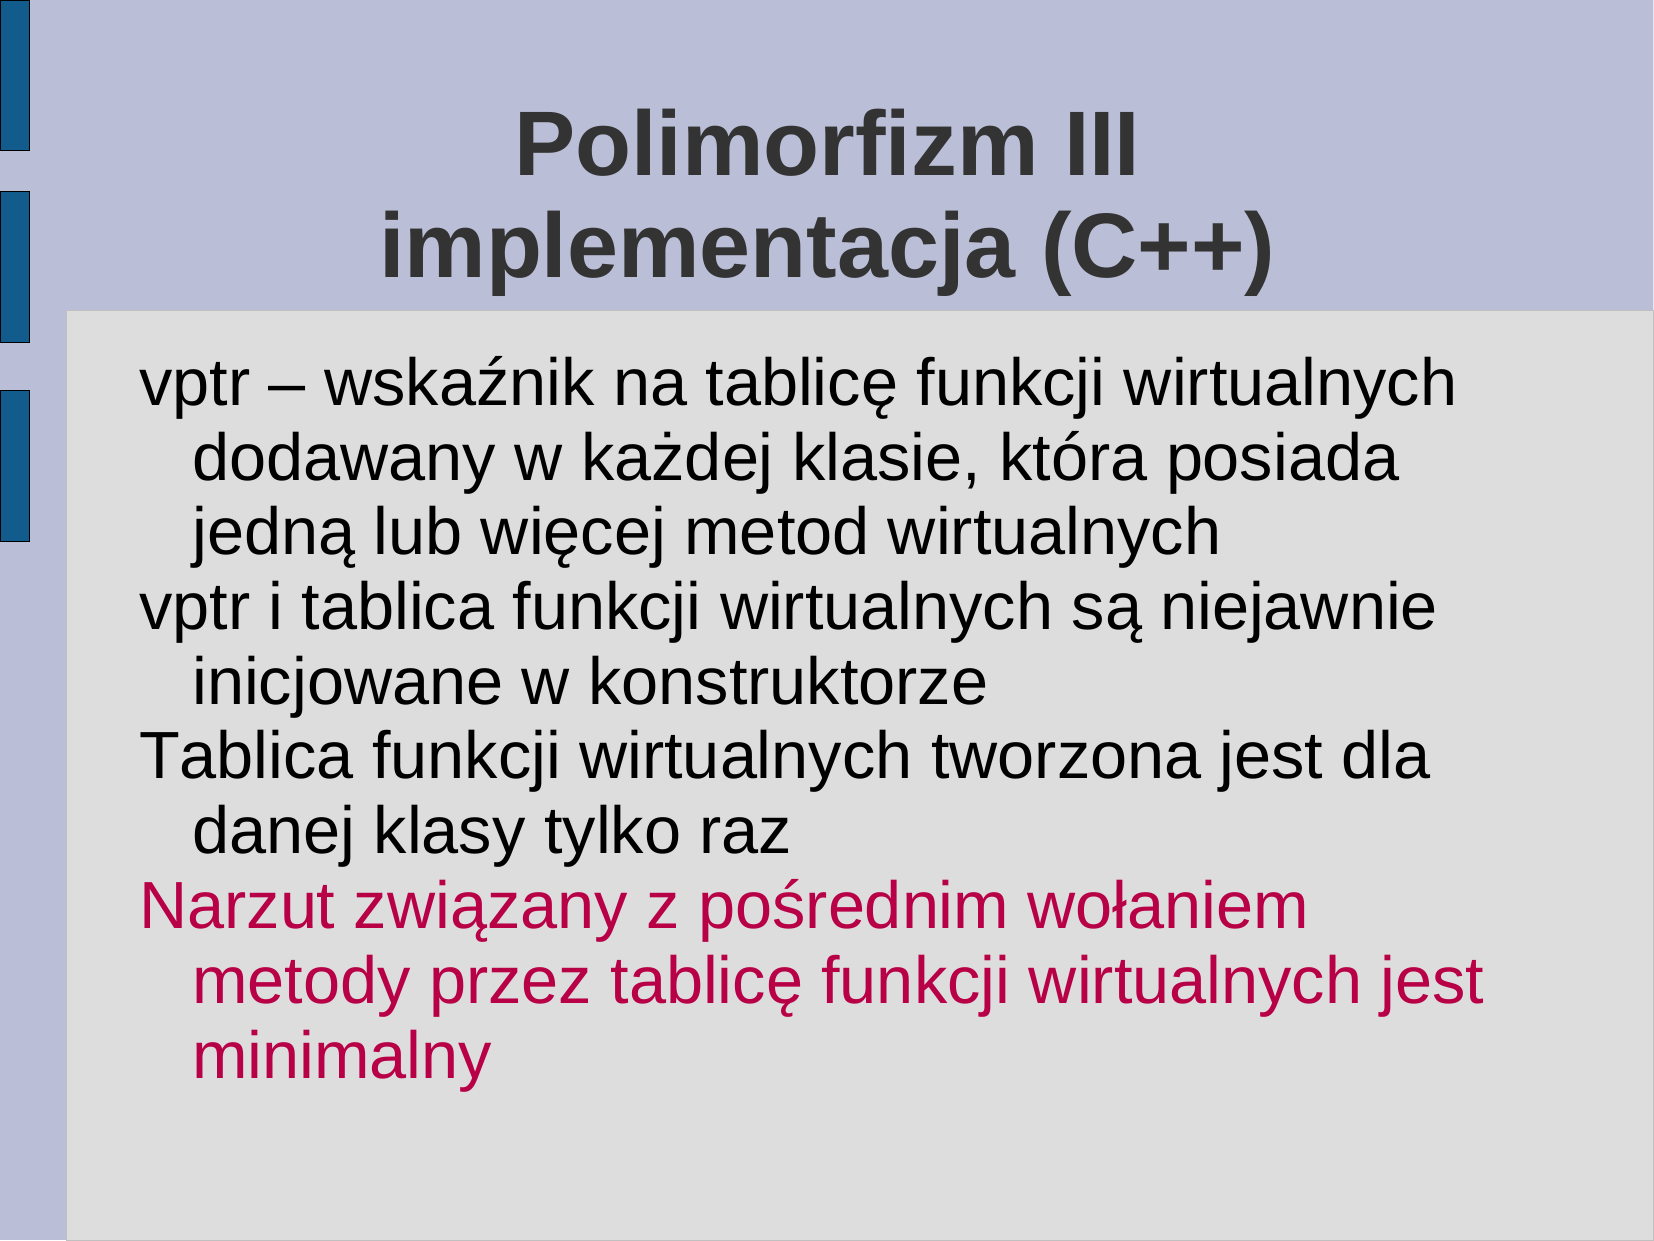

# Polimorfizm III implementacja (C++)
vptr – wskaźnik na tablicę funkcji wirtualnych dodawany w każdej klasie, która posiada jedną lub więcej metod wirtualnych
vptr i tablica funkcji wirtualnych są niejawnie inicjowane w konstruktorze
Tablica funkcji wirtualnych tworzona jest dla danej klasy tylko raz
Narzut związany z pośrednim wołaniem metody przez tablicę funkcji wirtualnych jest minimalny